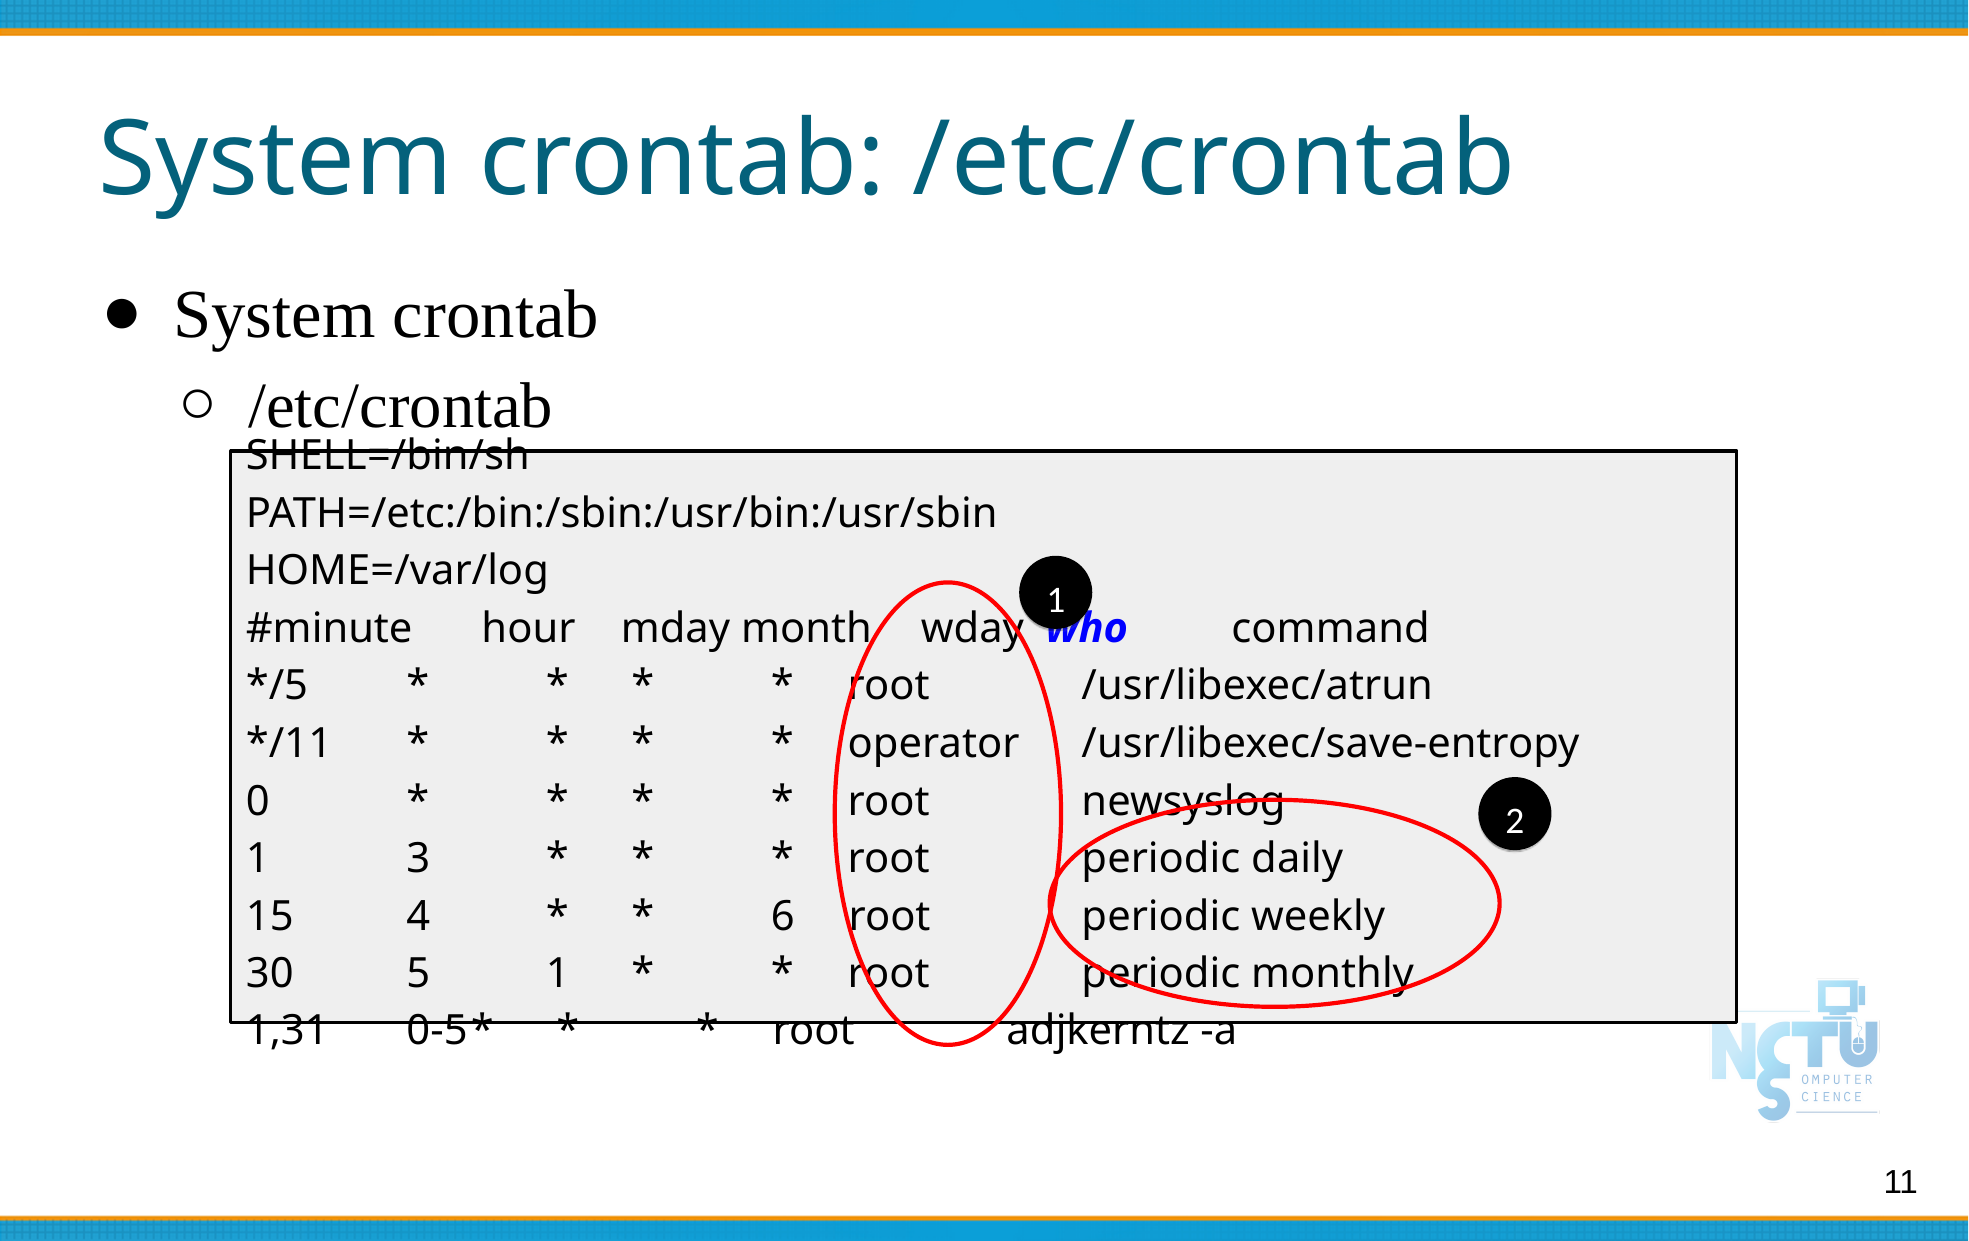

# System crontab: /etc/crontab
System crontab
/etc/crontab
SHELL=/bin/sh
PATH=/etc:/bin:/sbin:/usr/bin:/usr/sbin
HOME=/var/log
#minute	 hour	mday month	wday who		 command
*/5		 *		*	 *		* root		 /usr/libexec/atrun
*/11	 *		*	 *		* operator	 /usr/libexec/save-entropy
0		 *		*	 *		* root		 newsyslog
1		 3		*	 *		* root		 periodic daily
15		 4		*	 *		6 root		 periodic weekly
30		 5		1	 *		* root		 periodic monthly
1,31	 0-5	*	 *		* root		 adjkerntz -a
1
2